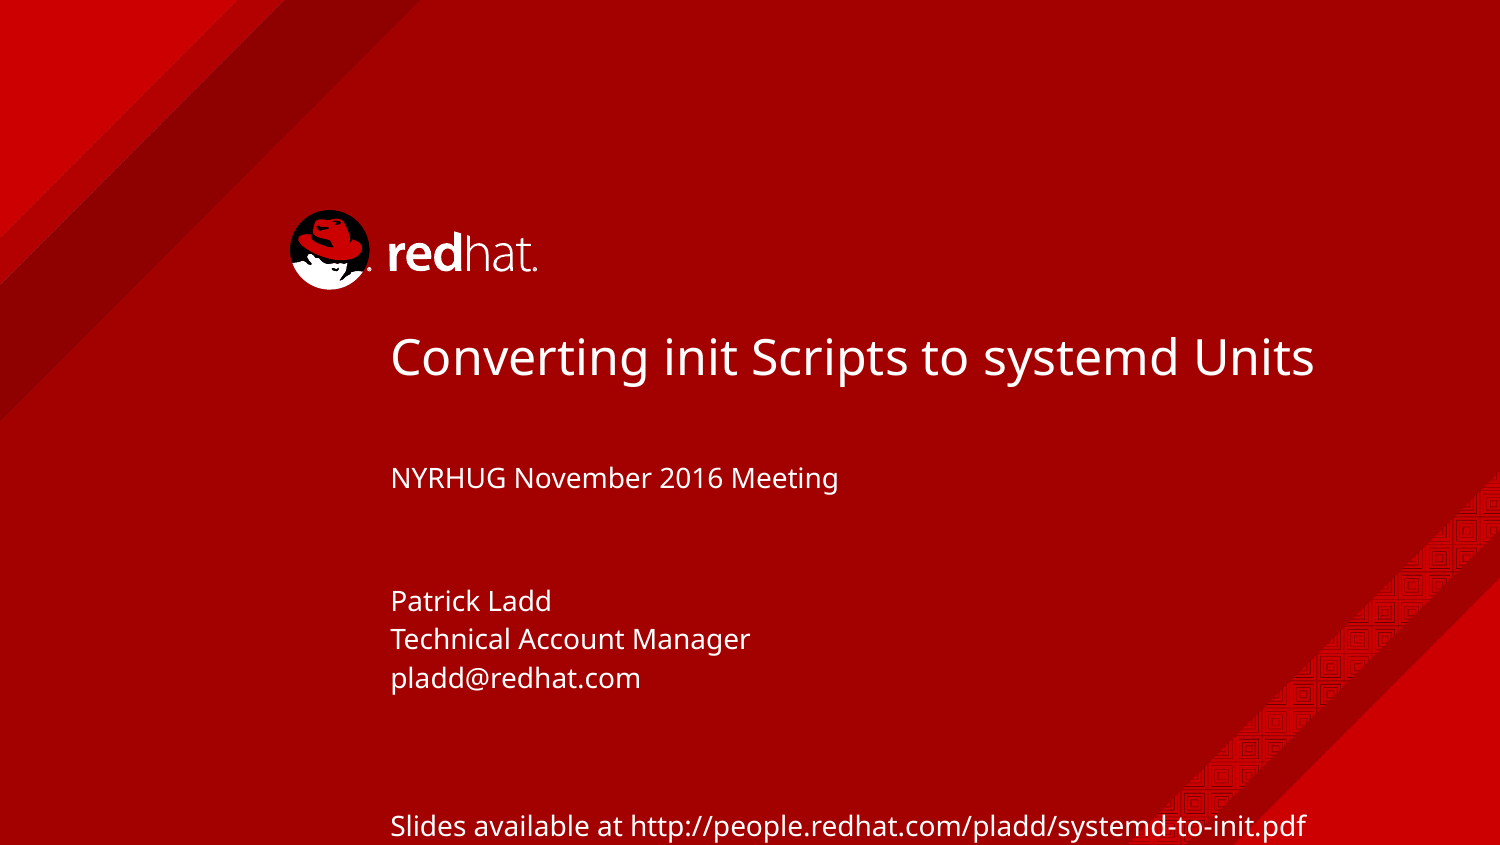

# Converting init Scripts to systemd Units NYRHUG November 2016 Meeting
Patrick Ladd
Technical Account Manager
pladd@redhat.com
Slides available at http://people.redhat.com/pladd/systemd-to-init.pdf
1